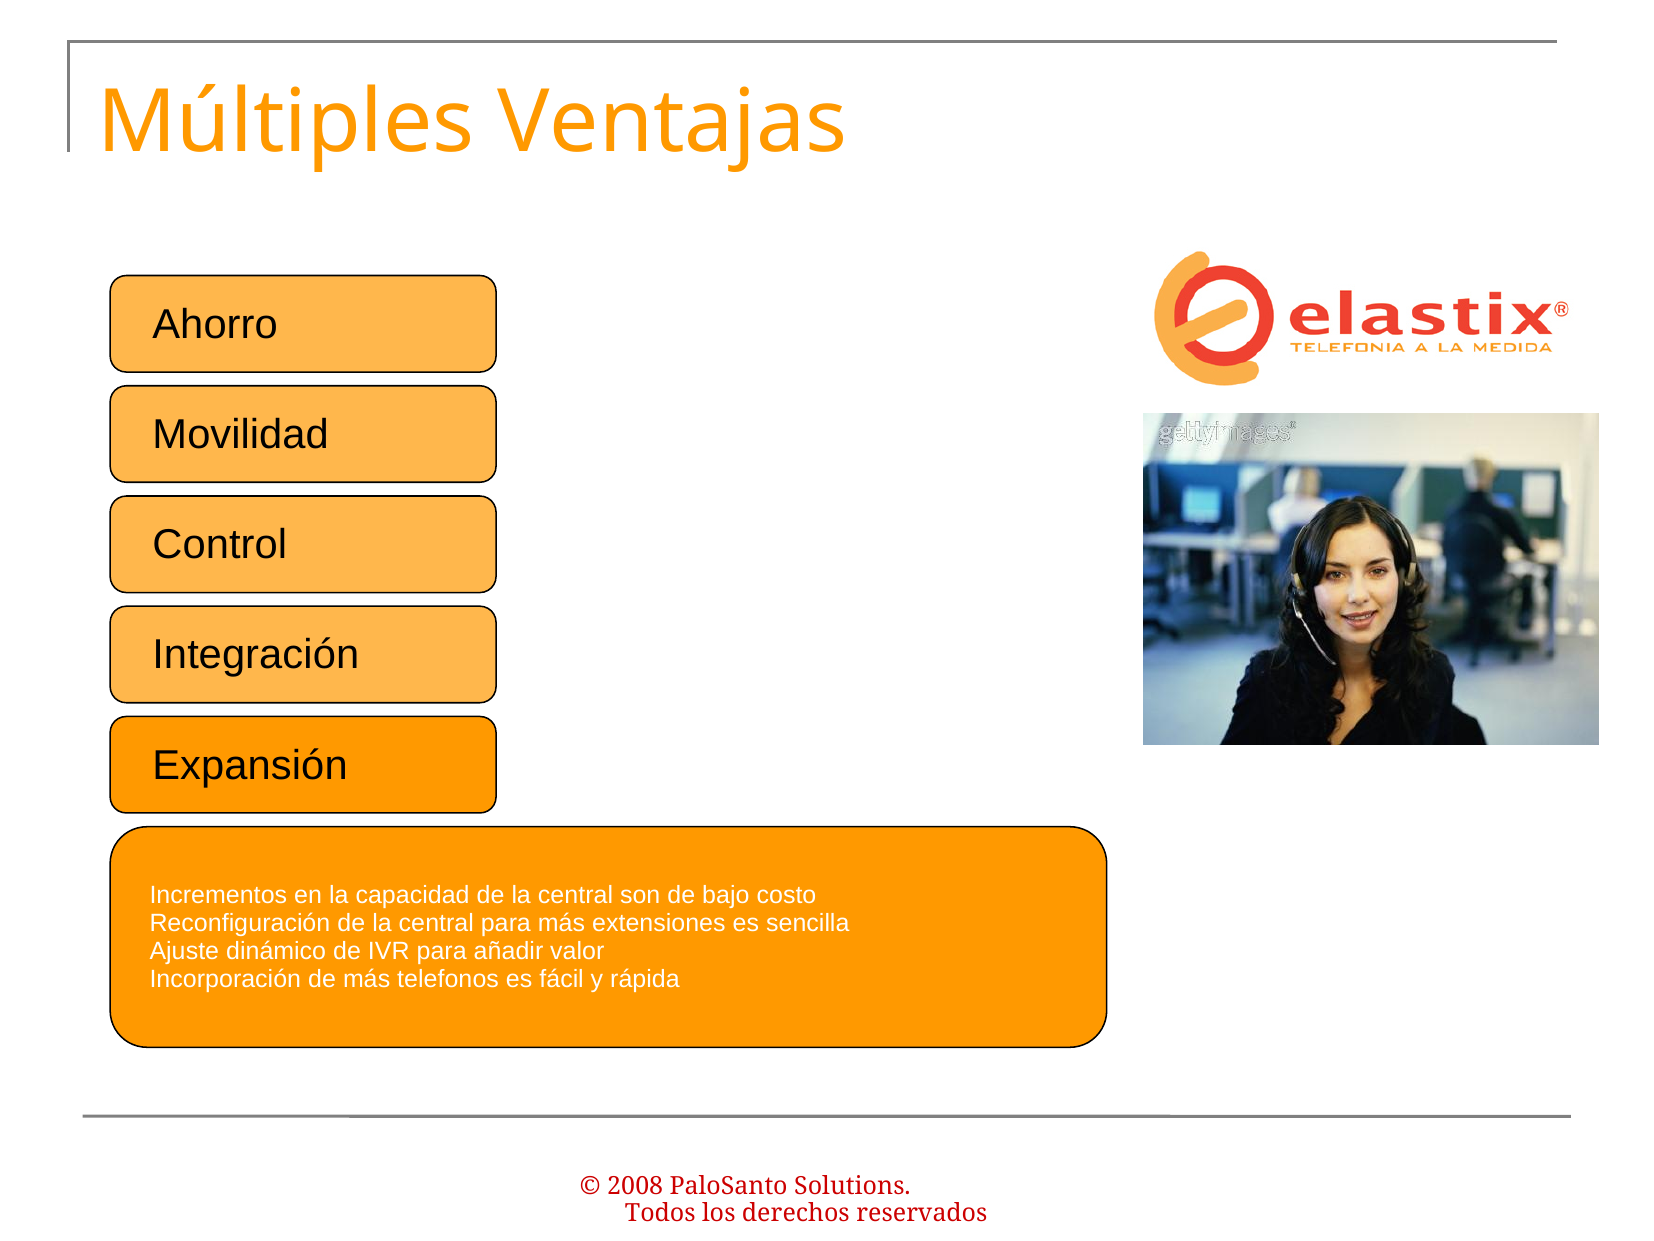

# Múltiples Ventajas
 Ahorro
 Movilidad
 Control
 Integración
 Expansión
 Incrementos en la capacidad de la central son de bajo costo
 Reconfiguración de la central para más extensiones es sencilla
 Ajuste dinámico de IVR para añadir valor
 Incorporación de más telefonos es fácil y rápida
© 2008 PaloSanto Solutions. Todos los derechos reservados